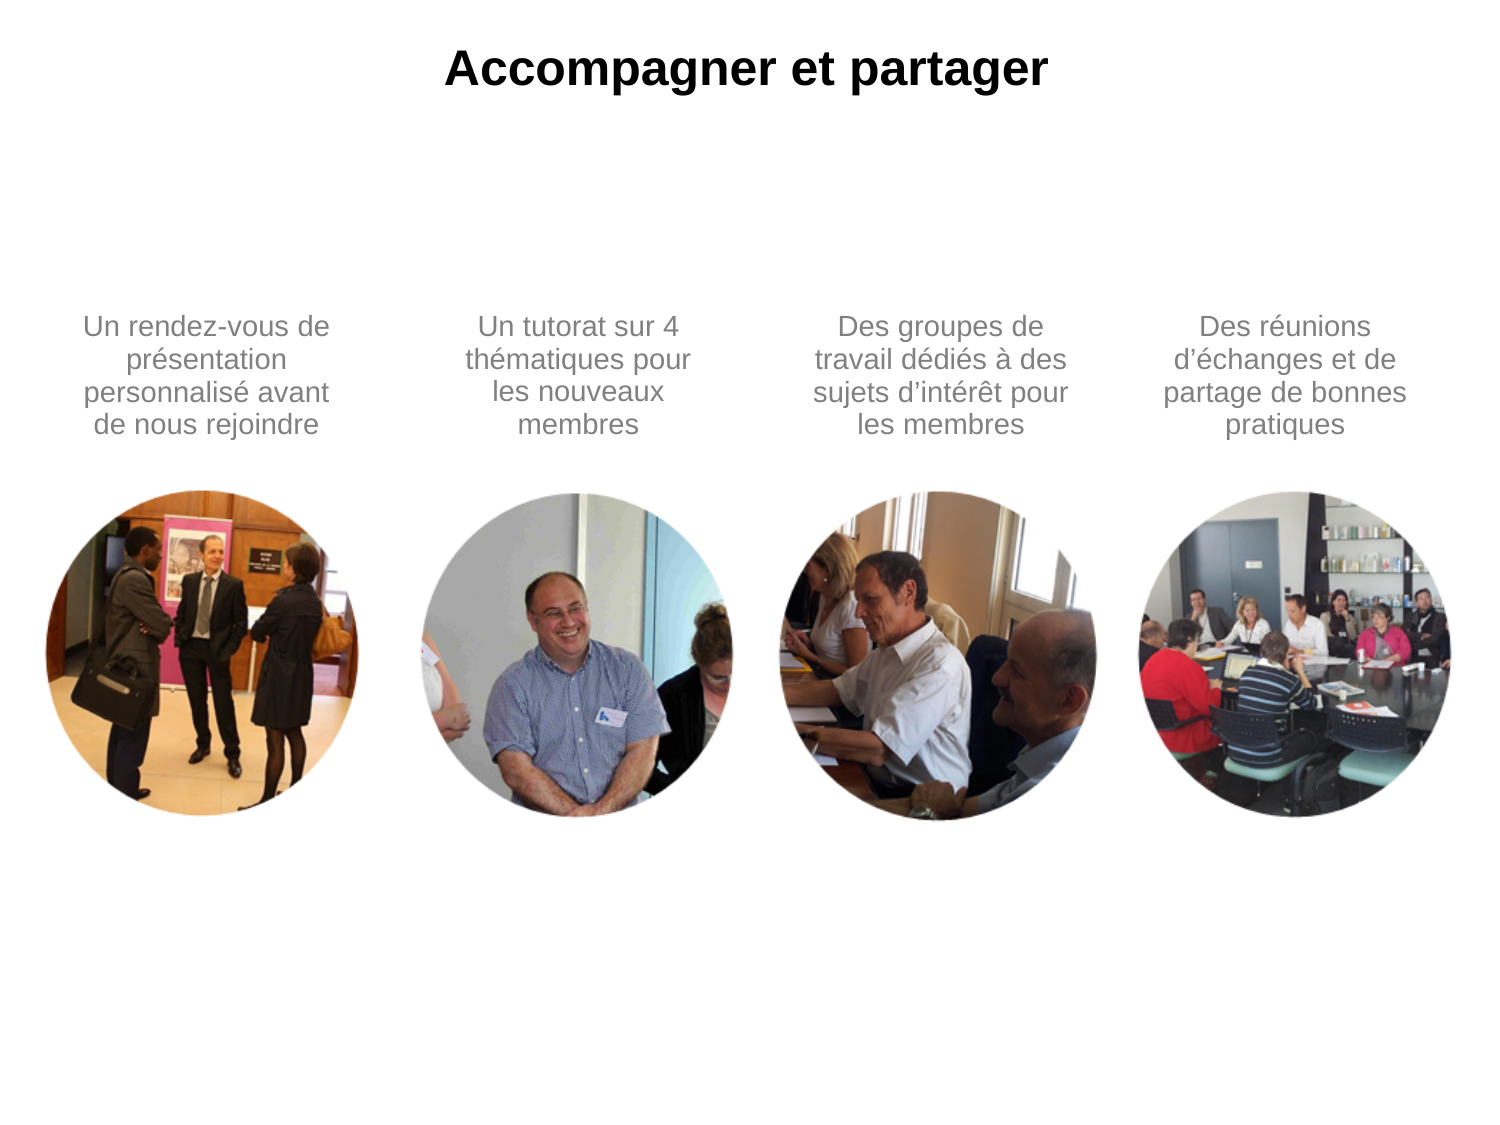

Accompagner et partager
Un tutorat sur 4 thématiques pour les nouveaux membres
Un rendez-vous de présentation personnalisé avant de nous rejoindre
Des groupes de travail dédiés à des sujets d’intérêt pour les membres
Des réunions d’échanges et de partage de bonnes pratiques